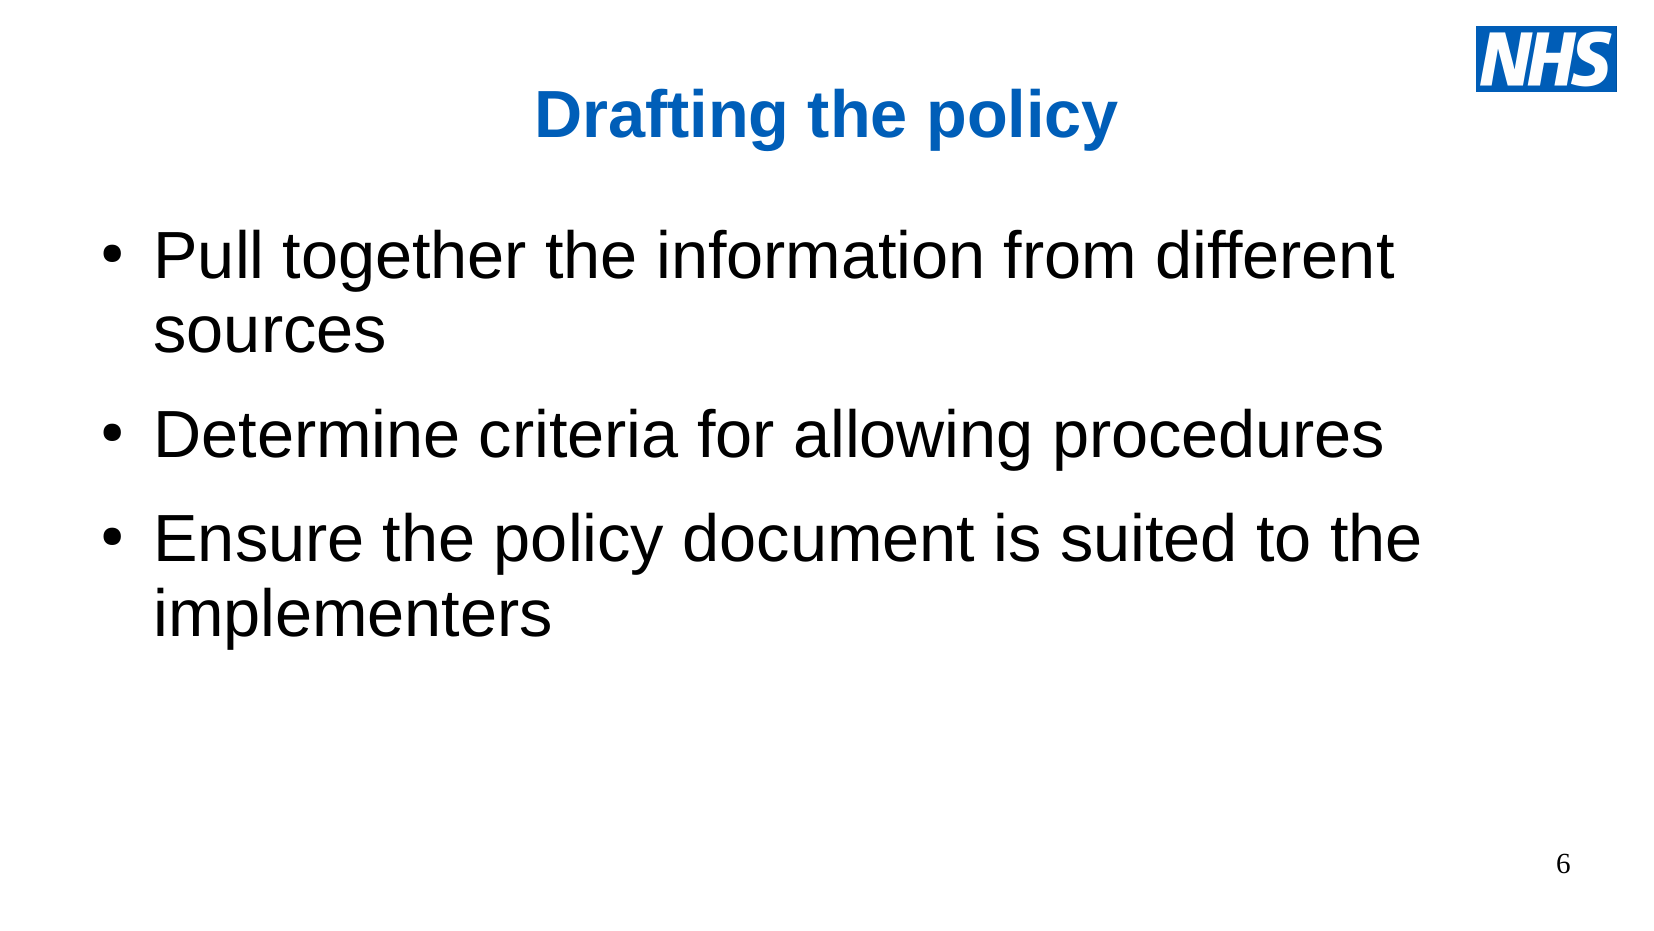

# Drafting the policy
Pull together the information from different sources
Determine criteria for allowing procedures
Ensure the policy document is suited to the implementers
6